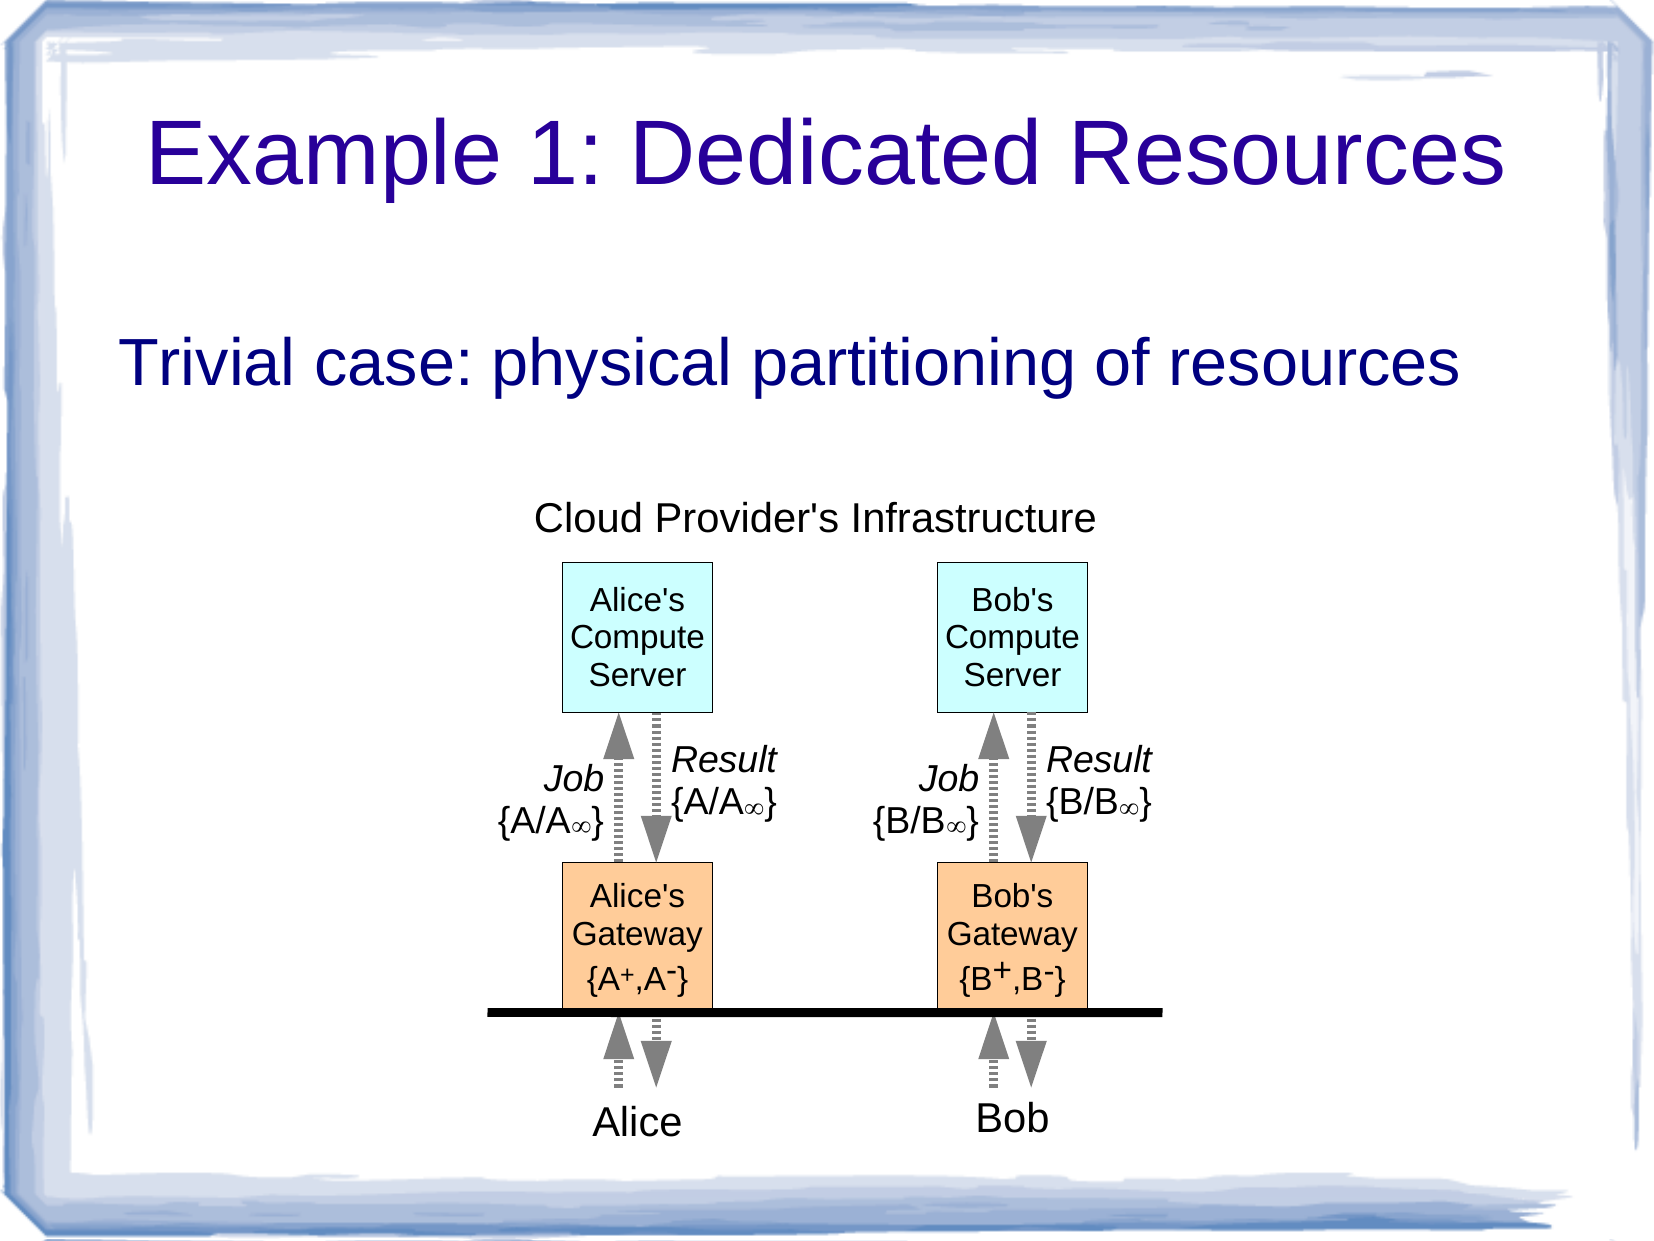

# Example 1: Dedicated Resources
Trivial case: physical partitioning of resources
Cloud Provider's Infrastructure
Alice's
Compute
Server
Bob's
Compute
Server
Result
{A/A∞}
Result
{B/B∞}
Job
{A/A∞}
Job
{B/B∞}
Alice's
Gateway
{A+,A-}
Bob's
Gateway
{B+,B-}
Bob
Alice